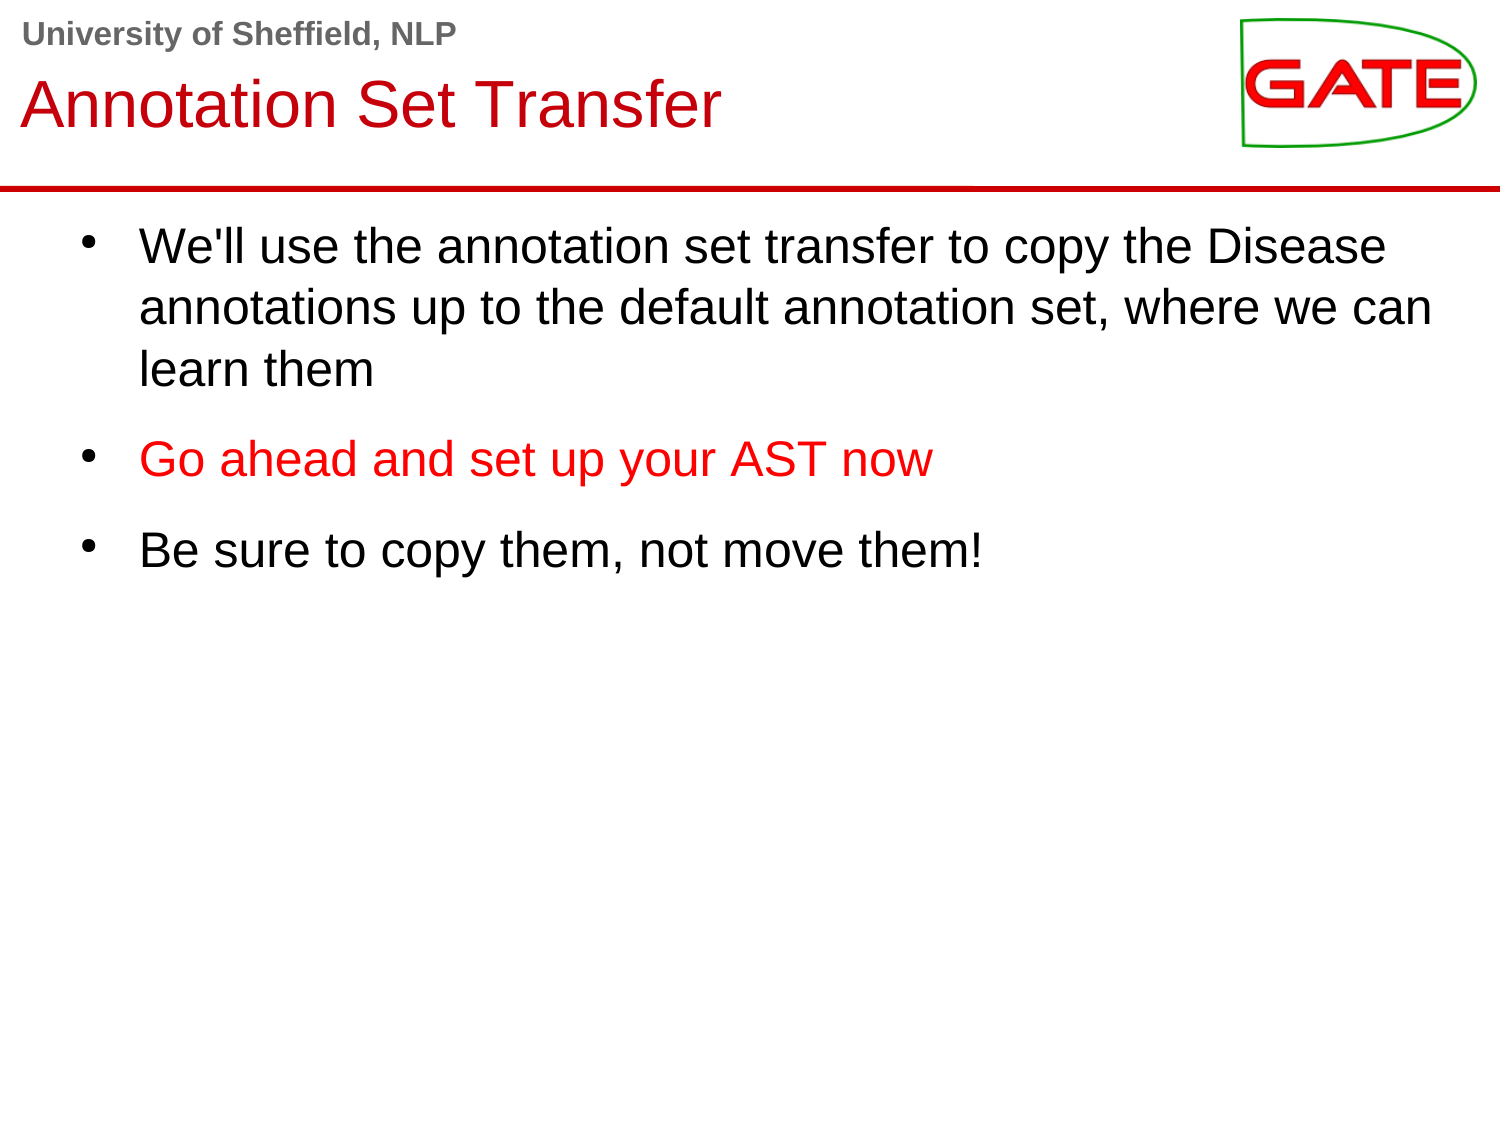

# Annotation Set Transfer
We'll use the annotation set transfer to copy the Disease annotations up to the default annotation set, where we can learn them
Go ahead and set up your AST now
Be sure to copy them, not move them!